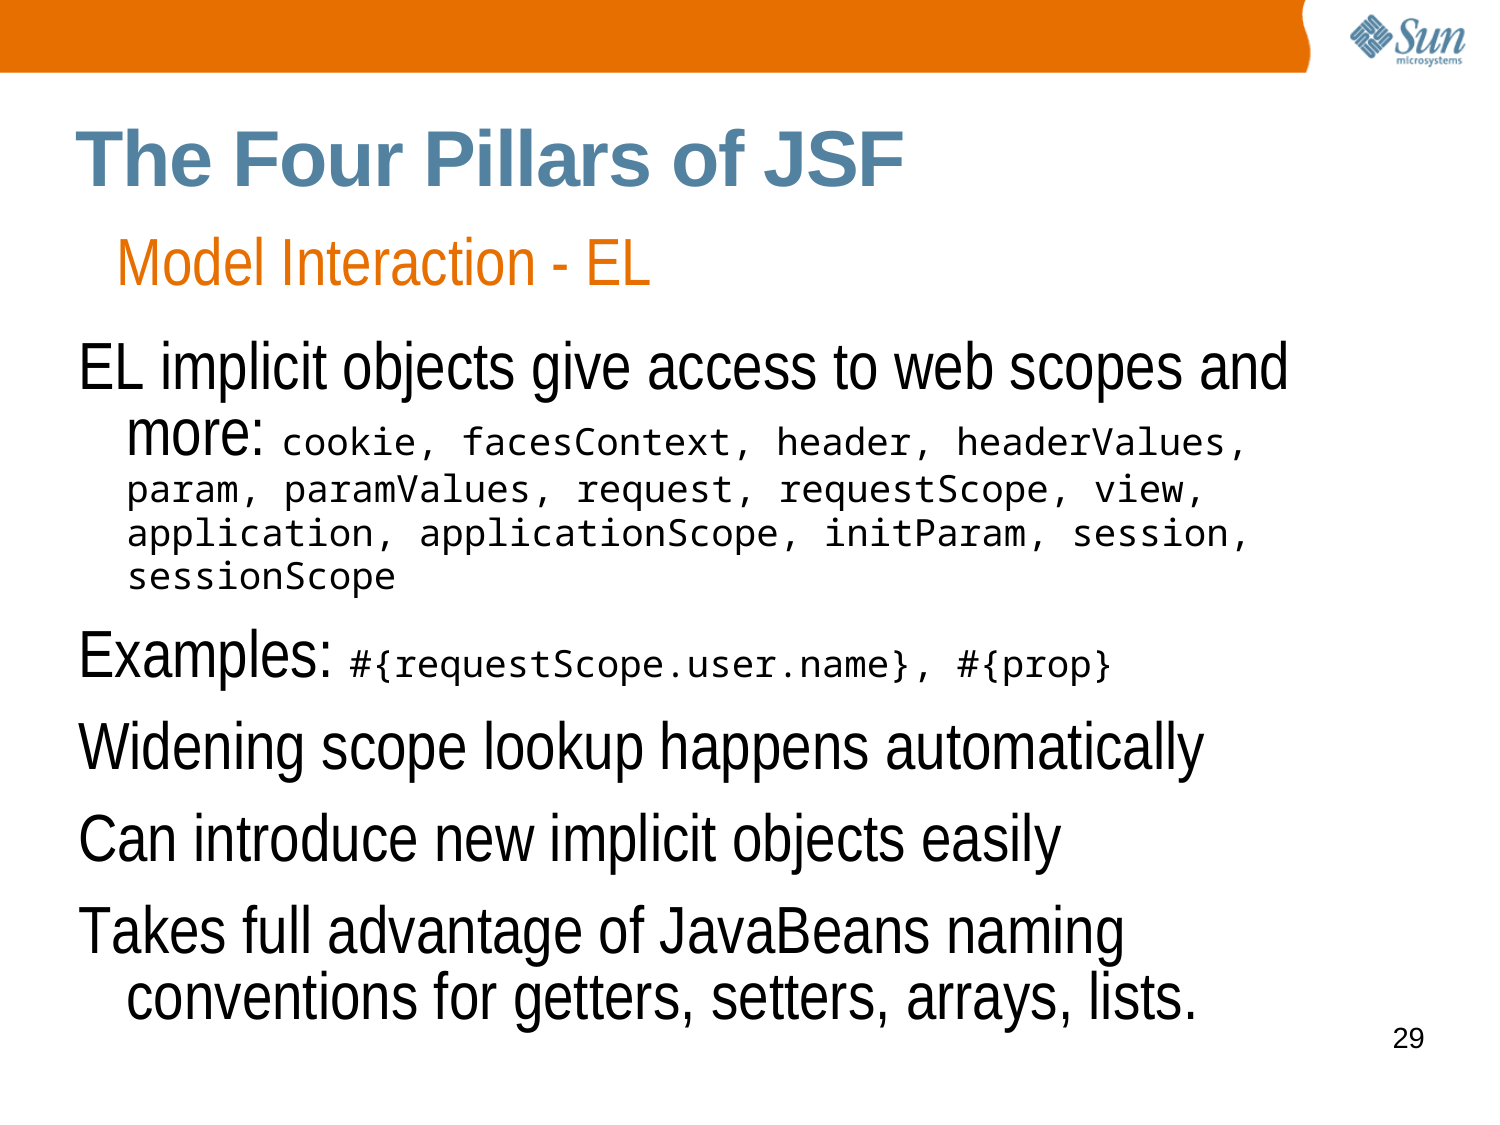

# The Four Pillars of JSF
Model Interaction - EL
EL implicit objects give access to web scopes and more: cookie, facesContext, header, headerValues, param, paramValues, request, requestScope, view, application, applicationScope, initParam, session, sessionScope
Examples: #{requestScope.user.name}, #{prop}
Widening scope lookup happens automatically
Can introduce new implicit objects easily
Takes full advantage of JavaBeans naming conventions for getters, setters, arrays, lists.
29